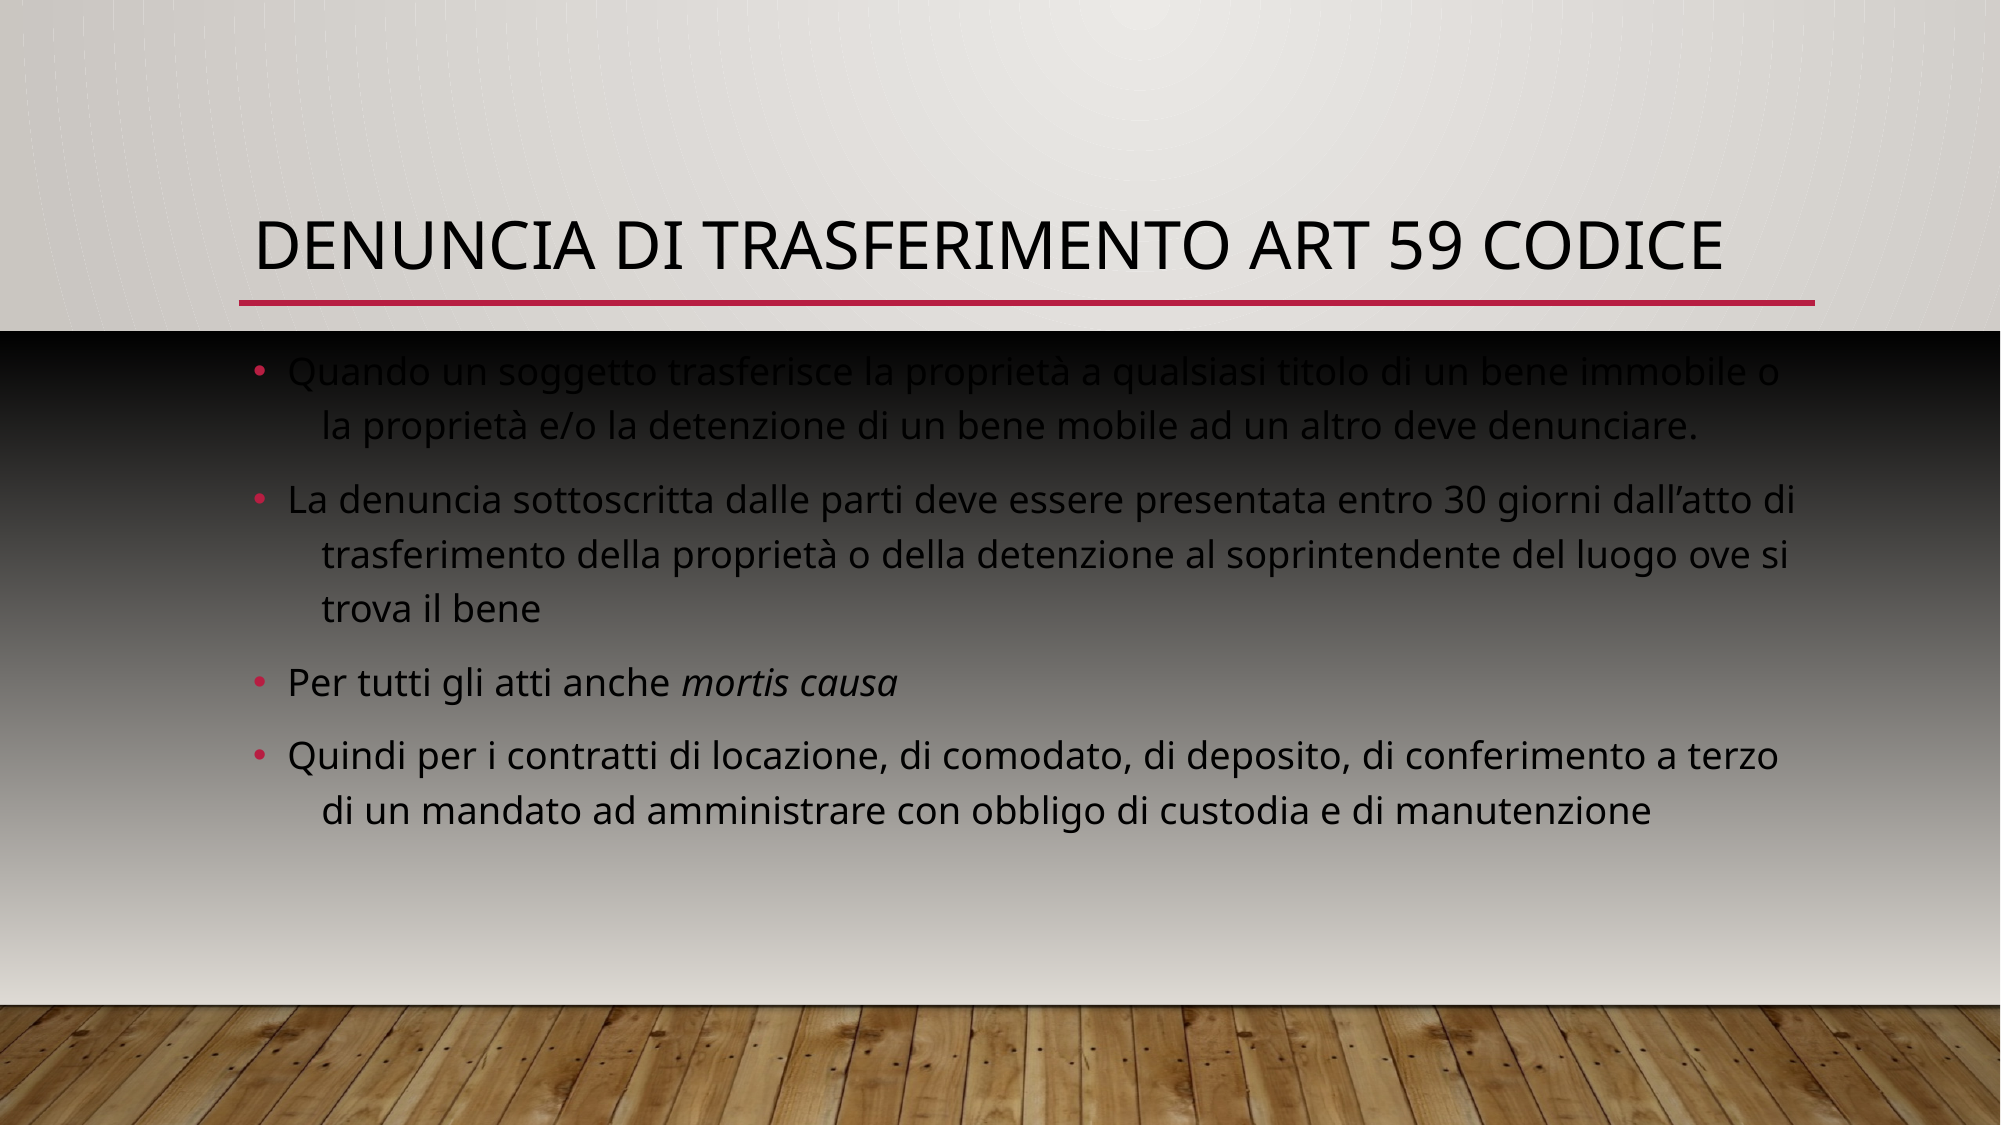

# denuncia di trasferimento art 59 codice
Quando un soggetto trasferisce la proprietà a qualsiasi titolo di un bene immobile o la proprietà e/o la detenzione di un bene mobile ad un altro deve denunciare.
La denuncia sottoscritta dalle parti deve essere presentata entro 30 giorni dall’atto di trasferimento della proprietà o della detenzione al soprintendente del luogo ove si trova il bene
Per tutti gli atti anche mortis causa
Quindi per i contratti di locazione, di comodato, di deposito, di conferimento a terzo di un mandato ad amministrare con obbligo di custodia e di manutenzione